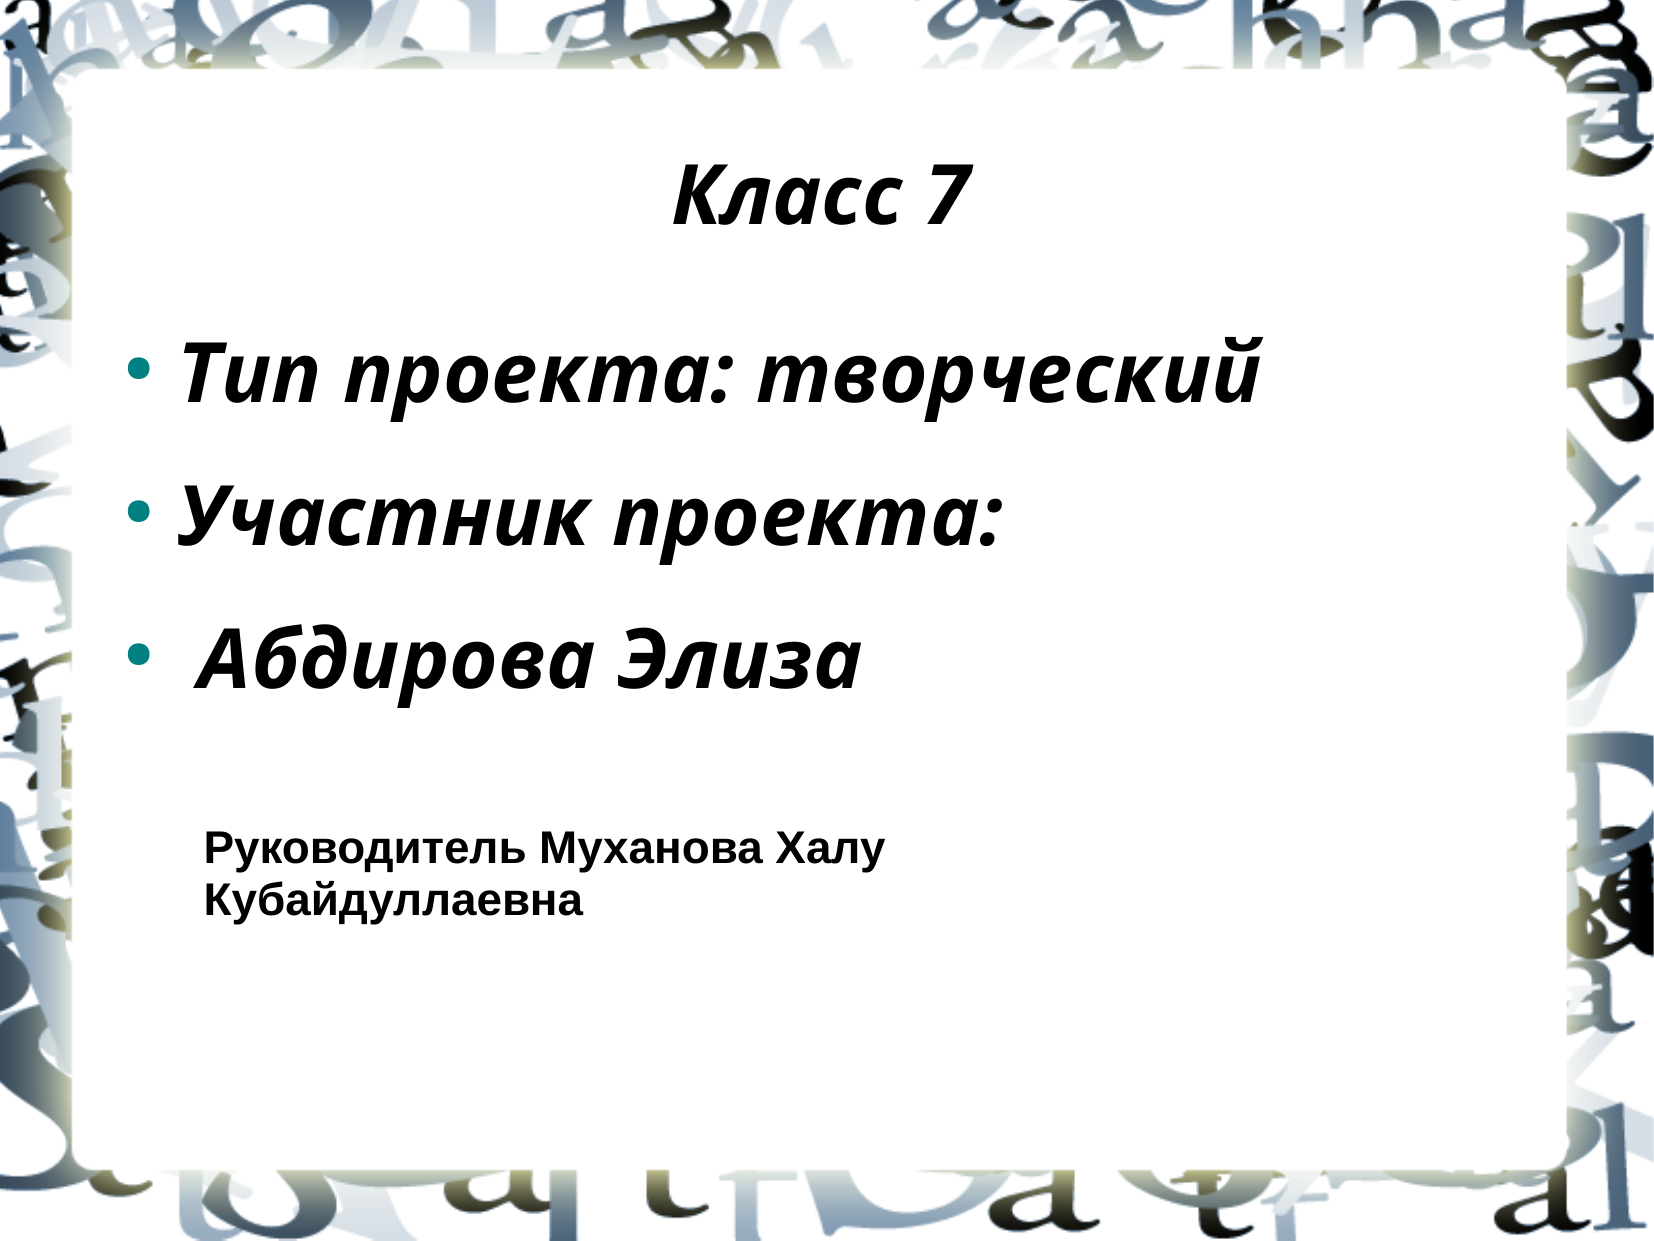

# Класс 7
Тип проекта: творческий
Участник проекта:
 Абдирова Элиза
Руководитель Муханова Халу Кубайдуллаевна